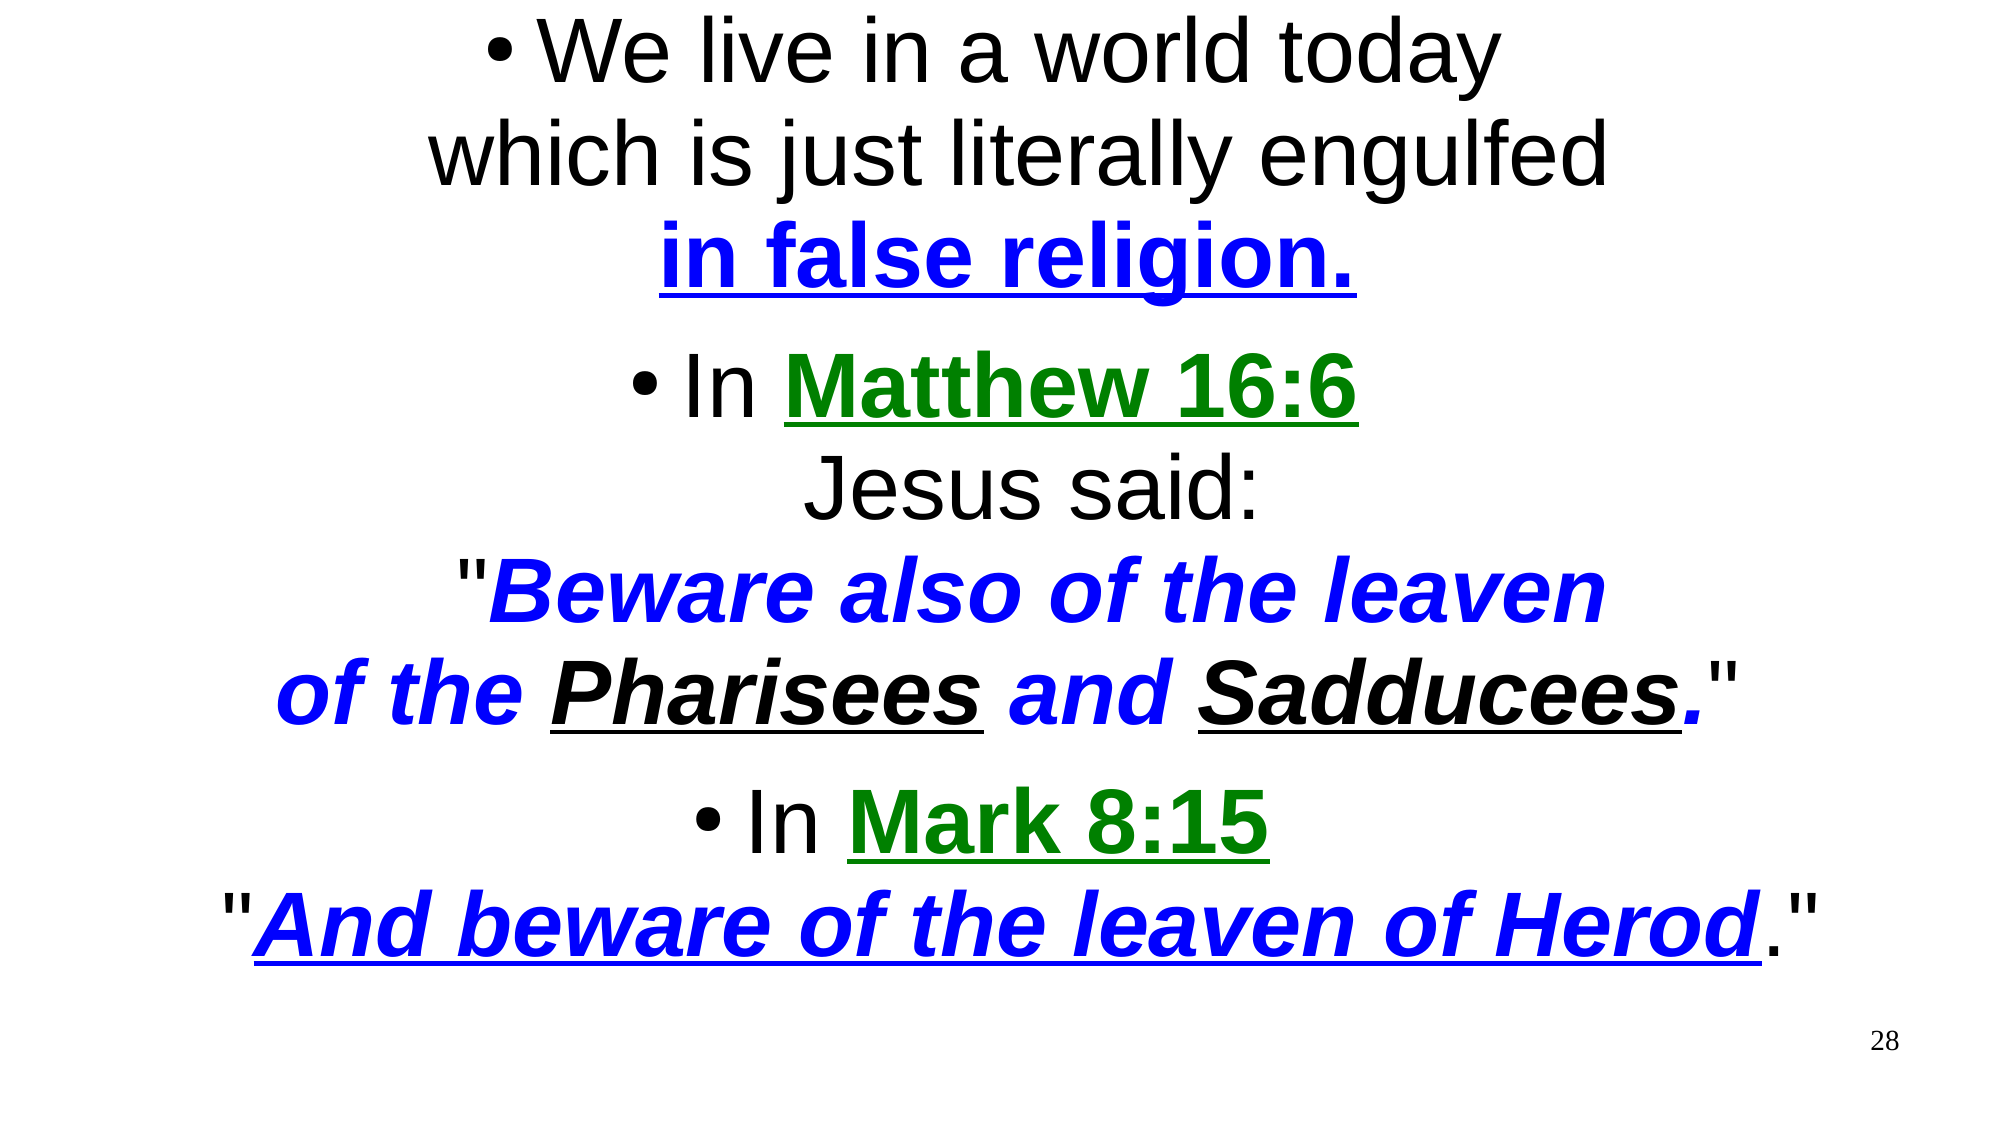

# We live in a world today which is just literally engulfed in false religion.
In Matthew 16:6 
Jesus said:
 "Beware also of the leaven
of the Pharisees and Sadducees."
In Mark 8:15 
"And beware of the leaven of Herod."
28